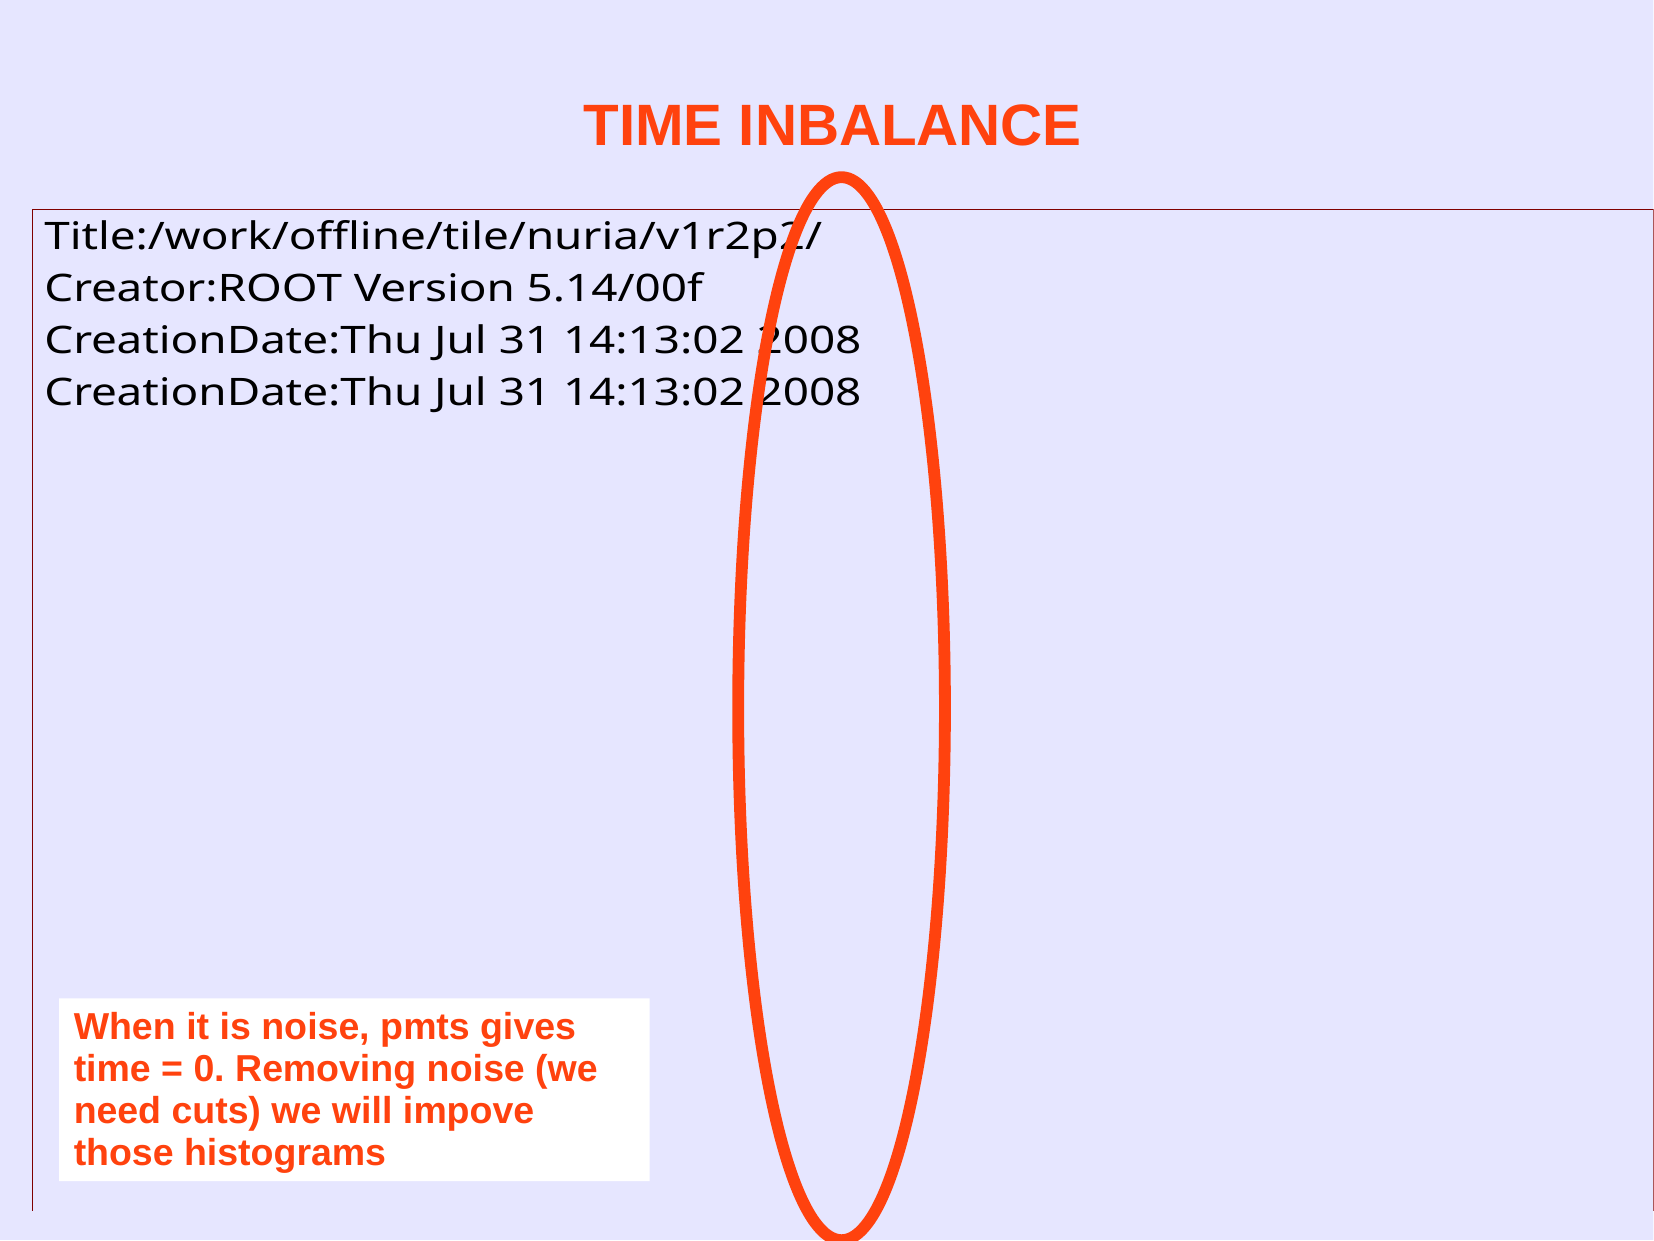

# TIME INBALANCE
When it is noise, pmts gives time = 0. Removing noise (we need cuts) we will impove those histograms